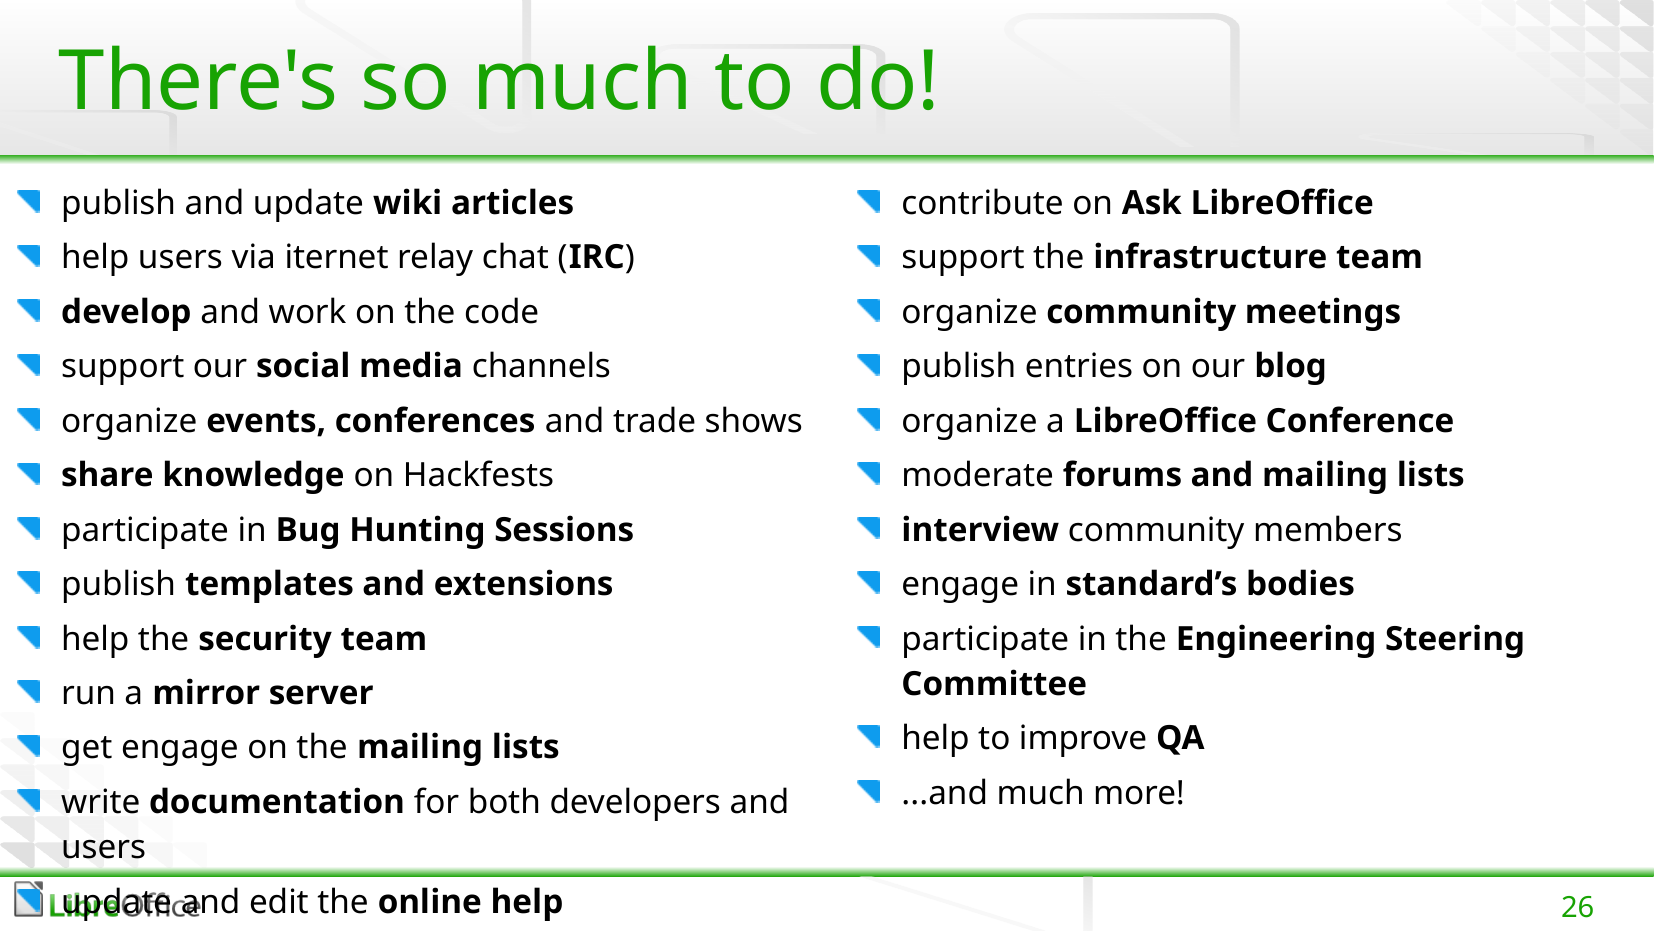

# There's so much to do!
contribute on Ask LibreOffice
support the infrastructure team
organize community meetings
publish entries on our blog
organize a LibreOffice Conference
moderate forums and mailing lists
interview community members
engage in standard’s bodies
participate in the Engineering Steering Committee
help to improve QA
...and much more!
publish and update wiki articles
help users via iternet relay chat (IRC)
develop and work on the code
support our social media channels
organize events, conferences and trade shows
share knowledge on Hackfests
participate in Bug Hunting Sessions
publish templates and extensions
help the security team
run a mirror server
get engage on the mailing lists
write documentation for both developers and users
update and edit the online help
26